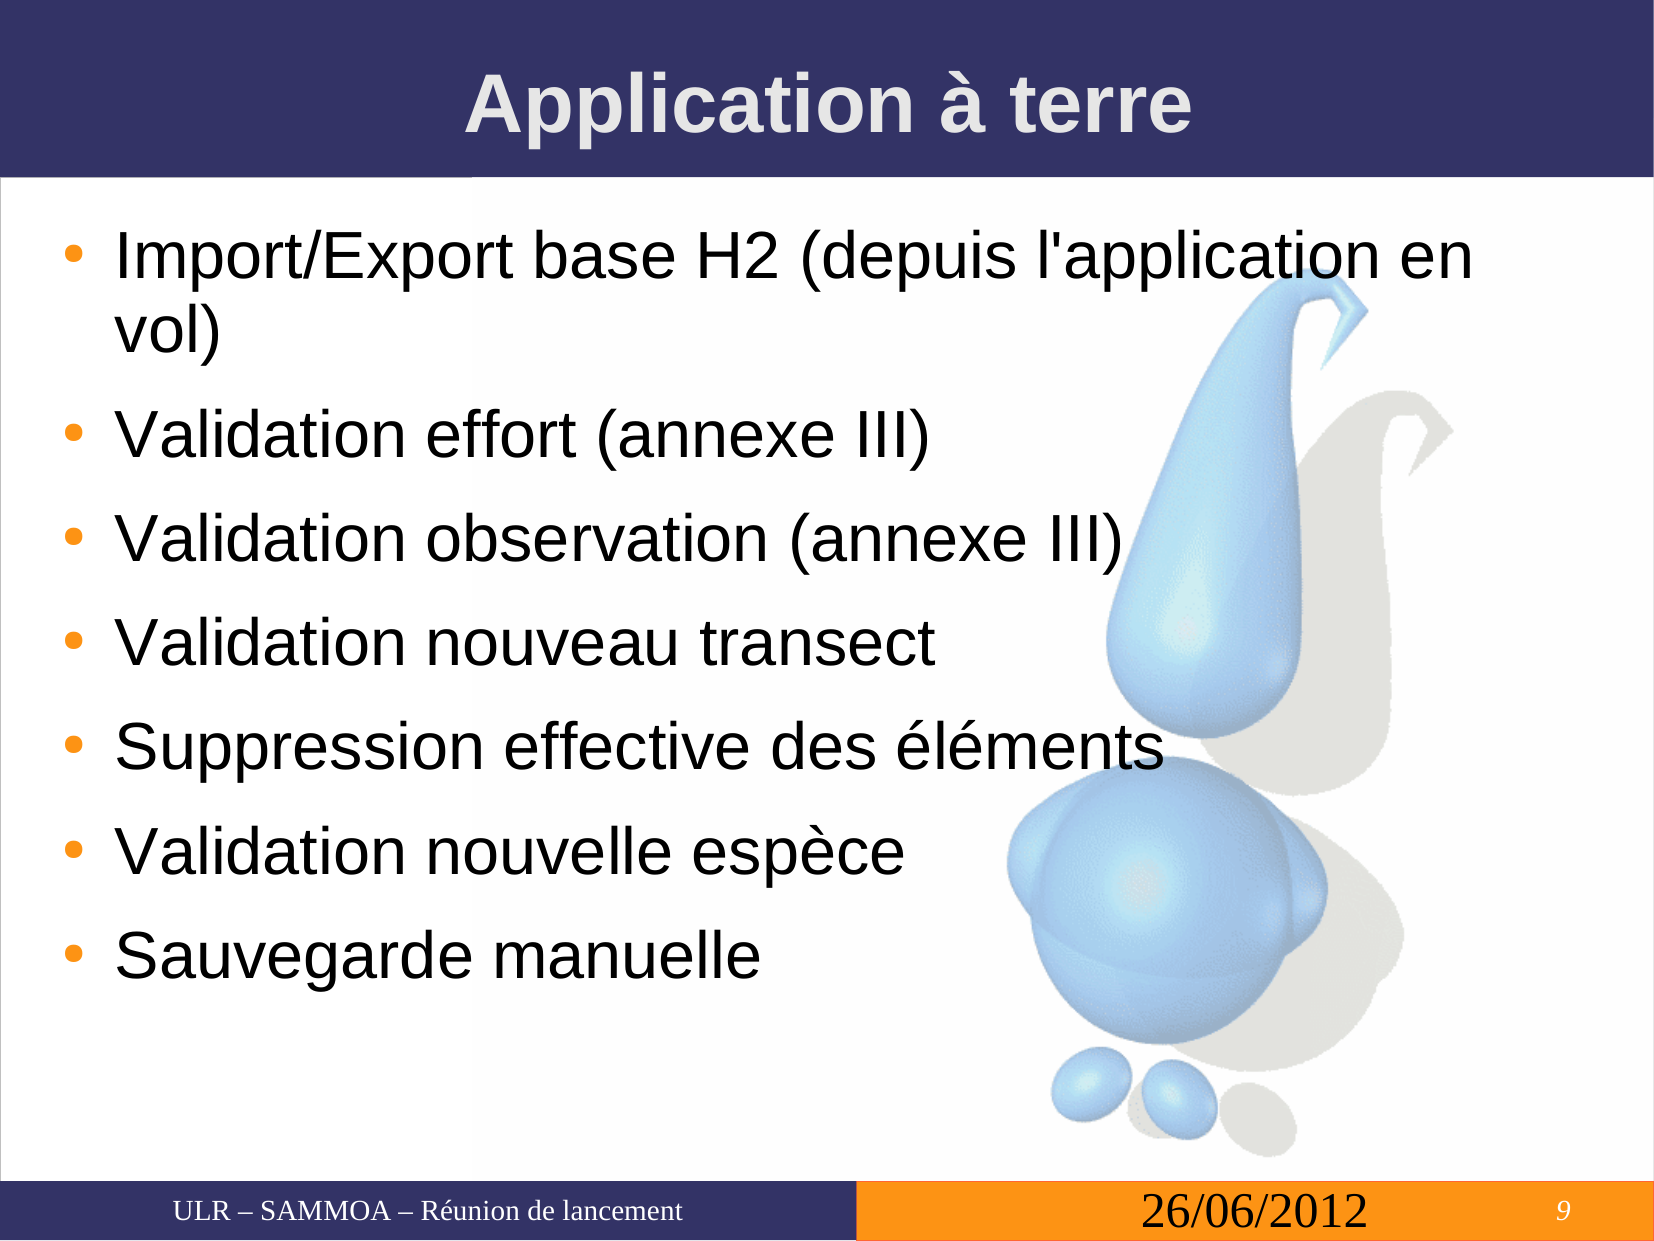

# Application à terre
Import/Export base H2 (depuis l'application en vol)
Validation effort (annexe III)
Validation observation (annexe III)
Validation nouveau transect
Suppression effective des éléments
Validation nouvelle espèce
Sauvegarde manuelle
9